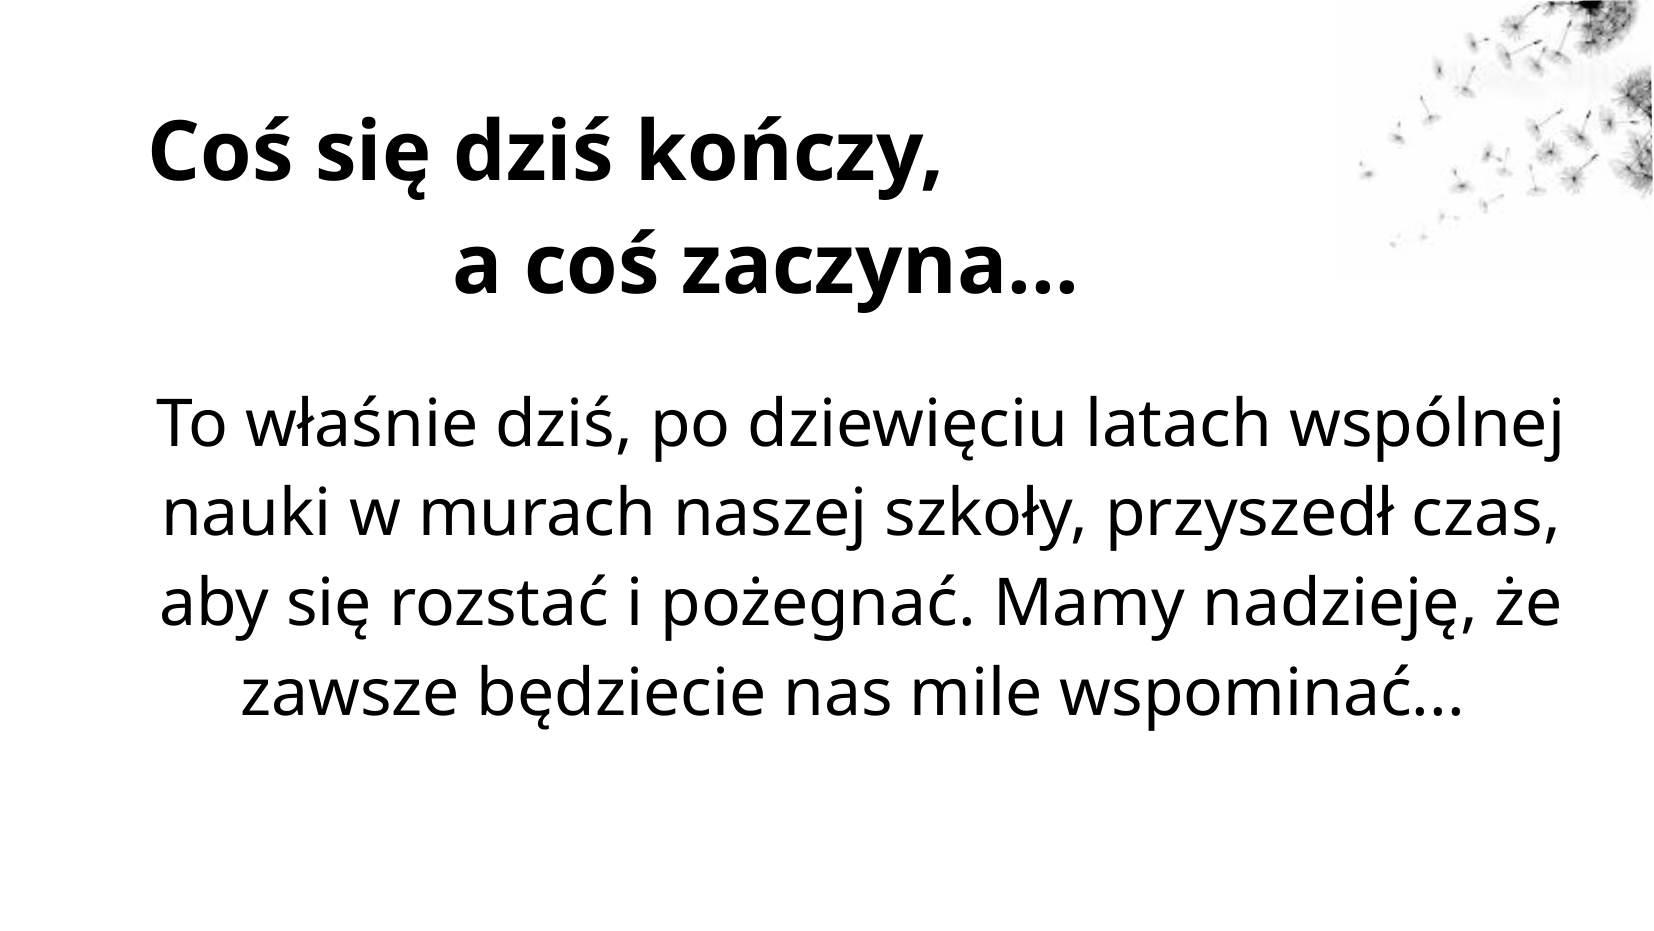

# Coś się dziś kończy, a coś zaczyna...
To właśnie dziś, po dziewięciu latach wspólnej nauki w murach naszej szkoły, przyszedł czas, aby się rozstać i pożegnać. Mamy nadzieję, że zawsze będziecie nas mile wspominać...